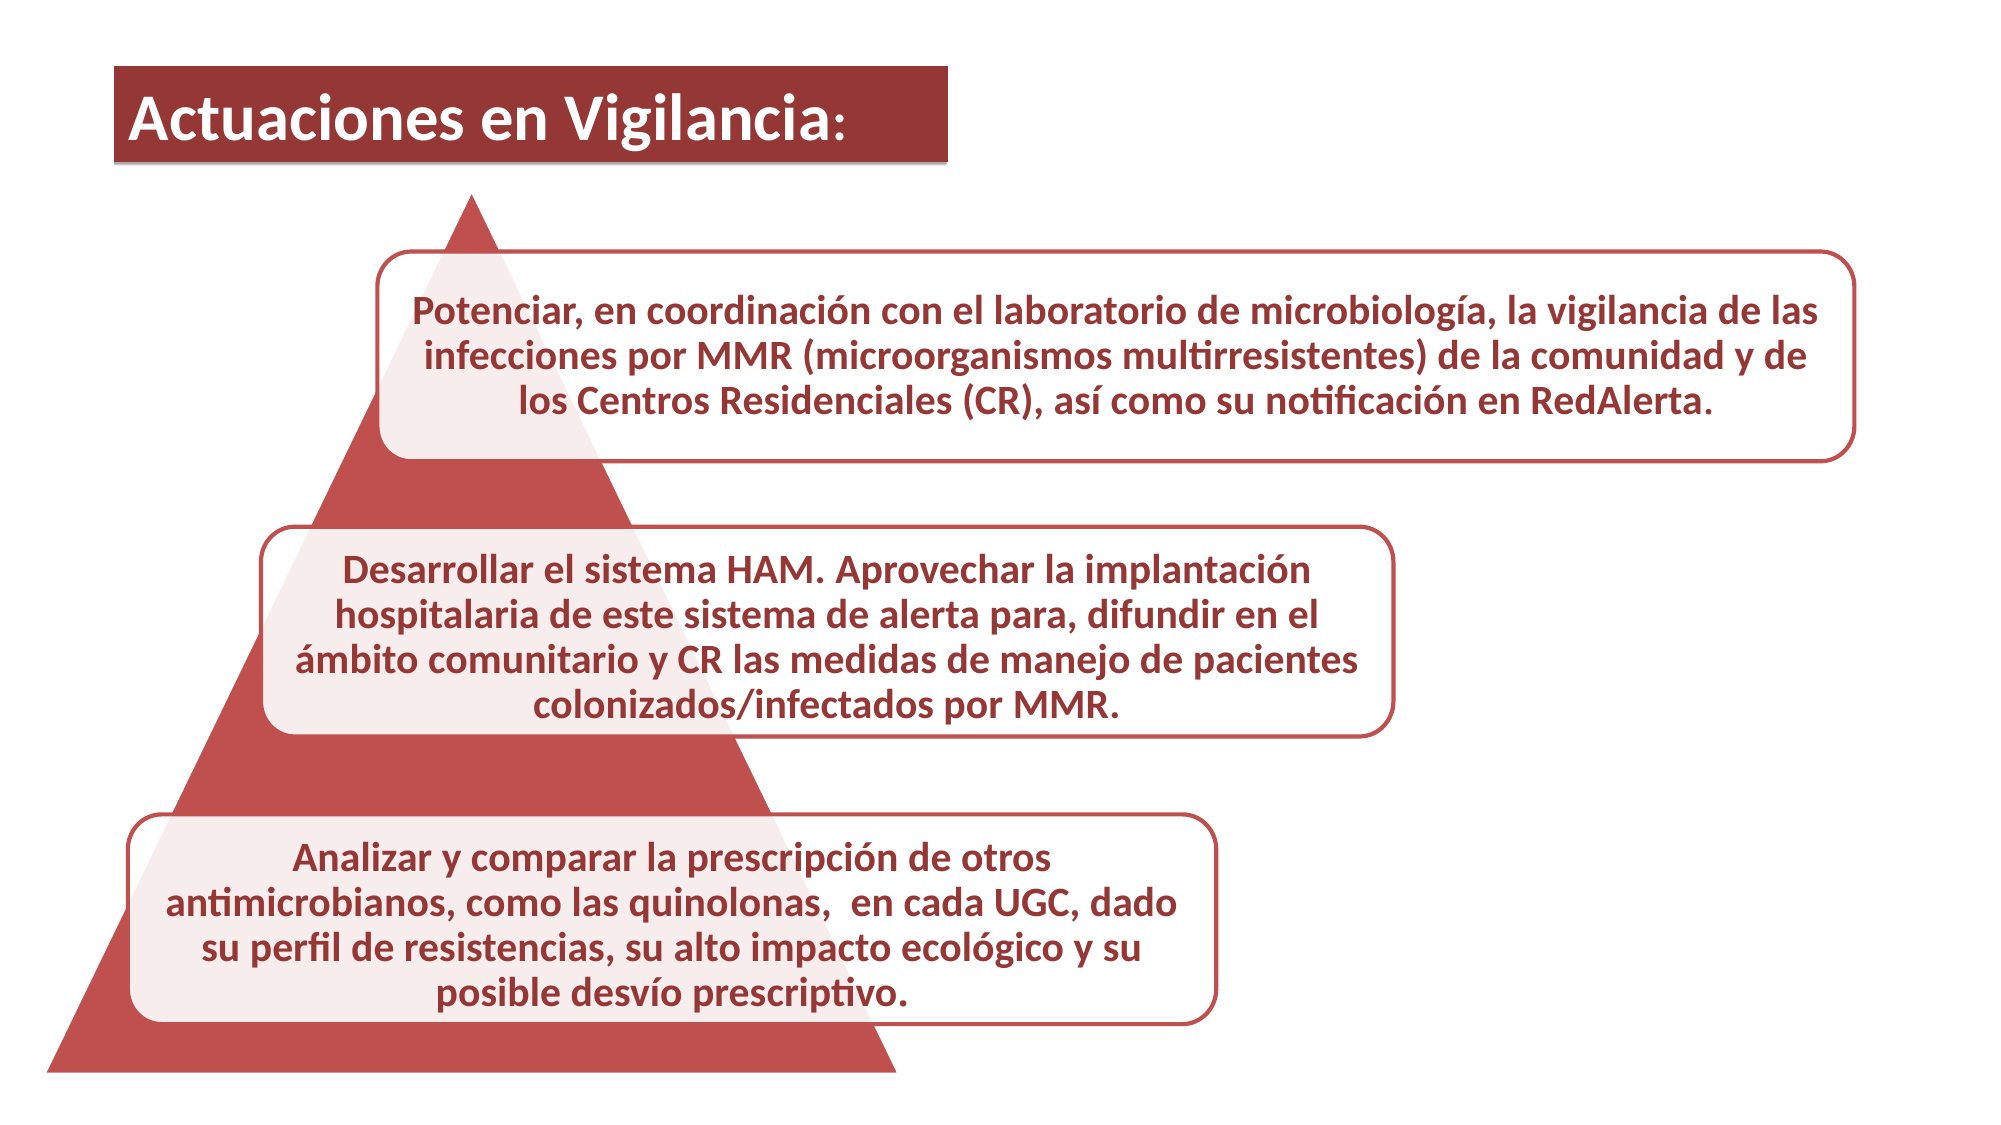

Actuaciones en Vigilancia:
Potenciar, en coordinación con el laboratorio de microbiología, la vigilancia de las infecciones por MMR (microorganismos multirresistentes) de la comunidad y de los Centros Residenciales (CR), así como su notificación en RedAlerta.
Desarrollar el sistema HAM. Aprovechar la implantación hospitalaria de este sistema de alerta para, difundir en el ámbito comunitario y CR las medidas de manejo de pacientes colonizados/infectados por MMR.
Analizar y comparar la prescripción de otros antimicrobianos, como las quinolonas, en cada UGC, dado su perfil de resistencias, su alto impacto ecológico y su posible desvío prescriptivo.